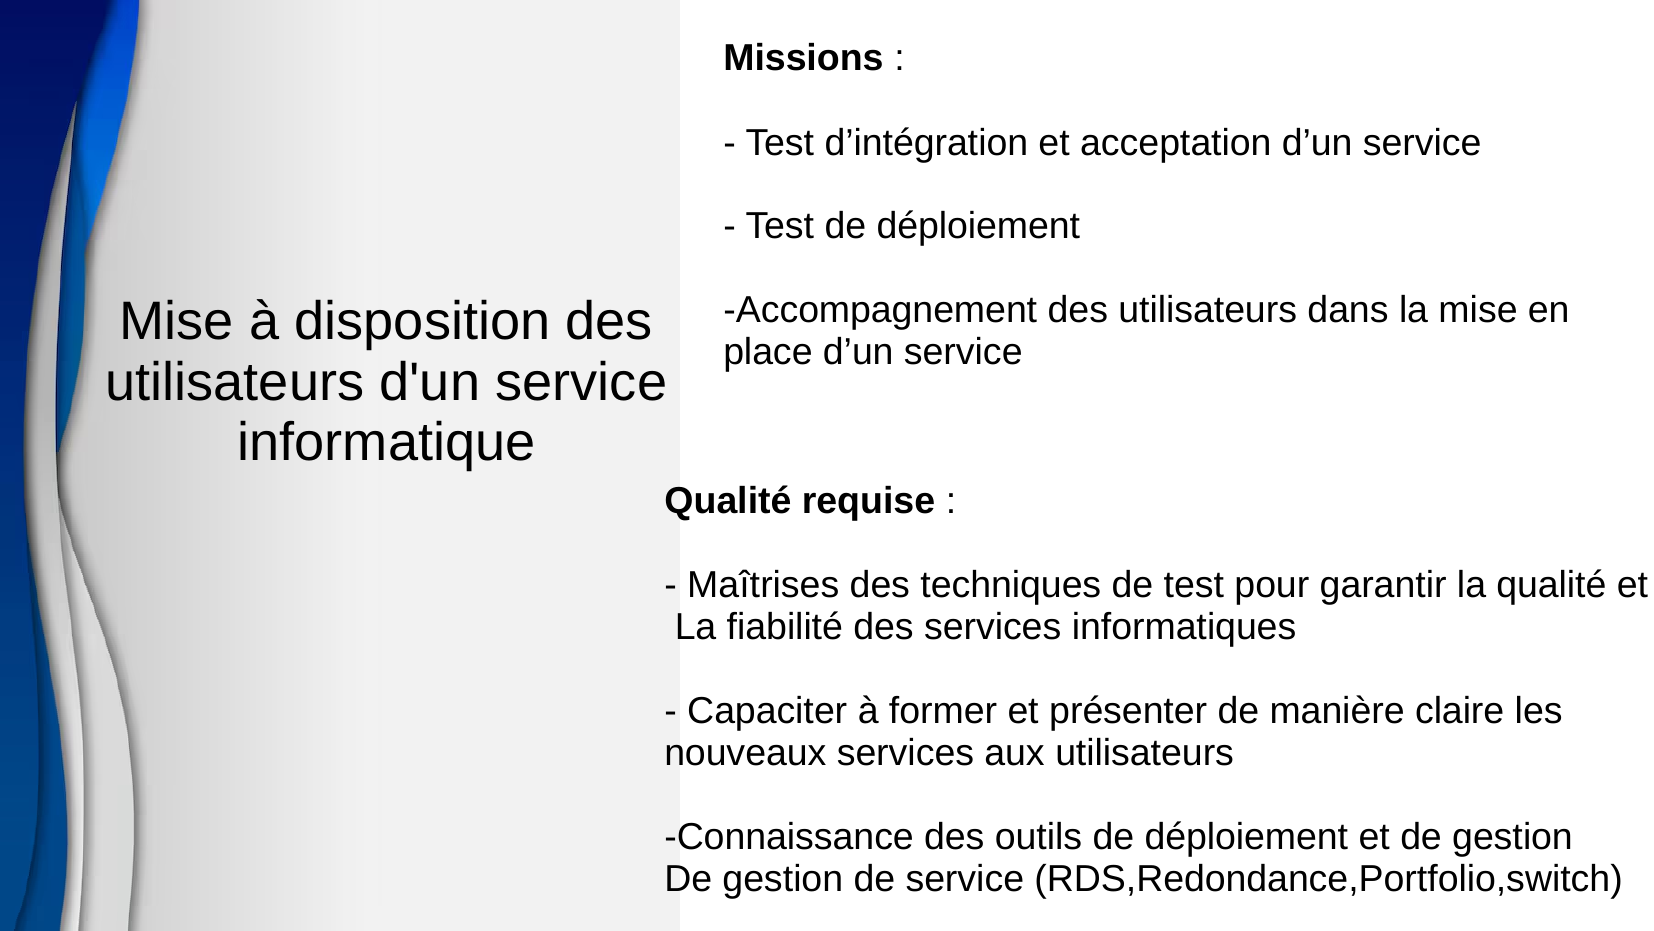

Missions :
- Test d’intégration et acceptation d’un service
- Test de déploiement
-Accompagnement des utilisateurs dans la mise en place d’un service
# Mise à disposition des utilisateurs d'un service informatique
Qualité requise :
- Maîtrises des techniques de test pour garantir la qualité et
 La fiabilité des services informatiques
- Capaciter à former et présenter de manière claire les
nouveaux services aux utilisateurs
-Connaissance des outils de déploiement et de gestion
De gestion de service (RDS,Redondance,Portfolio,switch)